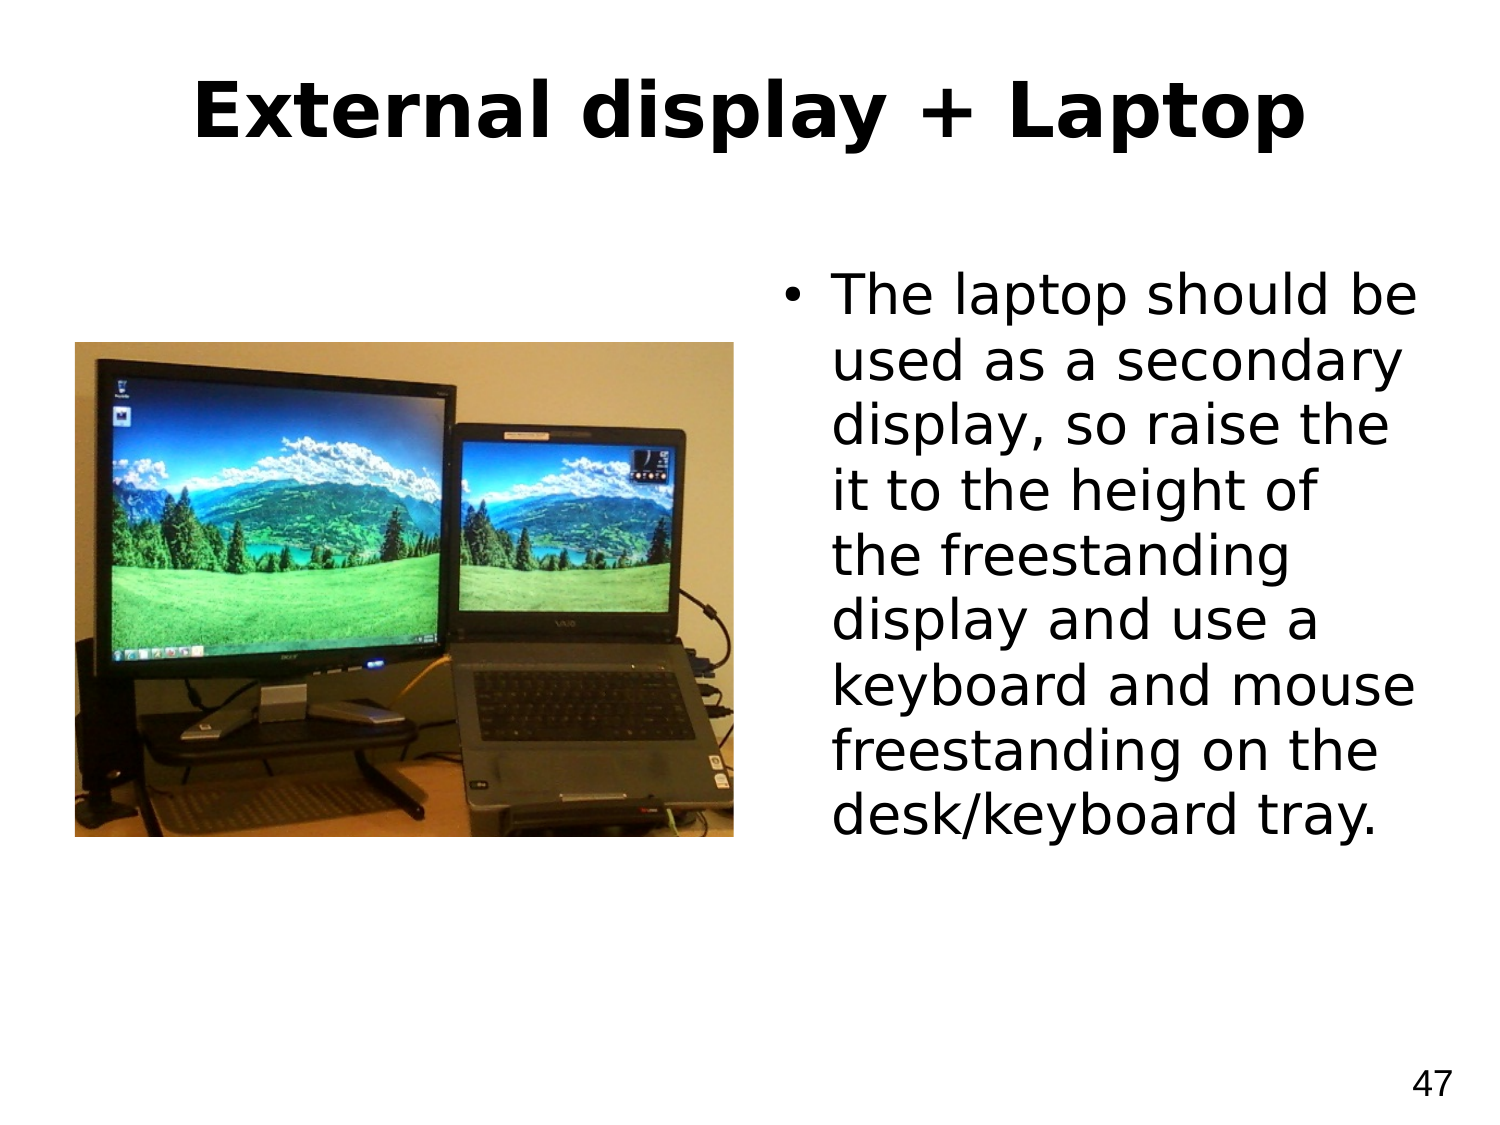

# External display + Laptop
The laptop should be used as a secondary display, so raise the it to the height of the freestanding display and use a keyboard and mouse freestanding on the desk/keyboard tray.